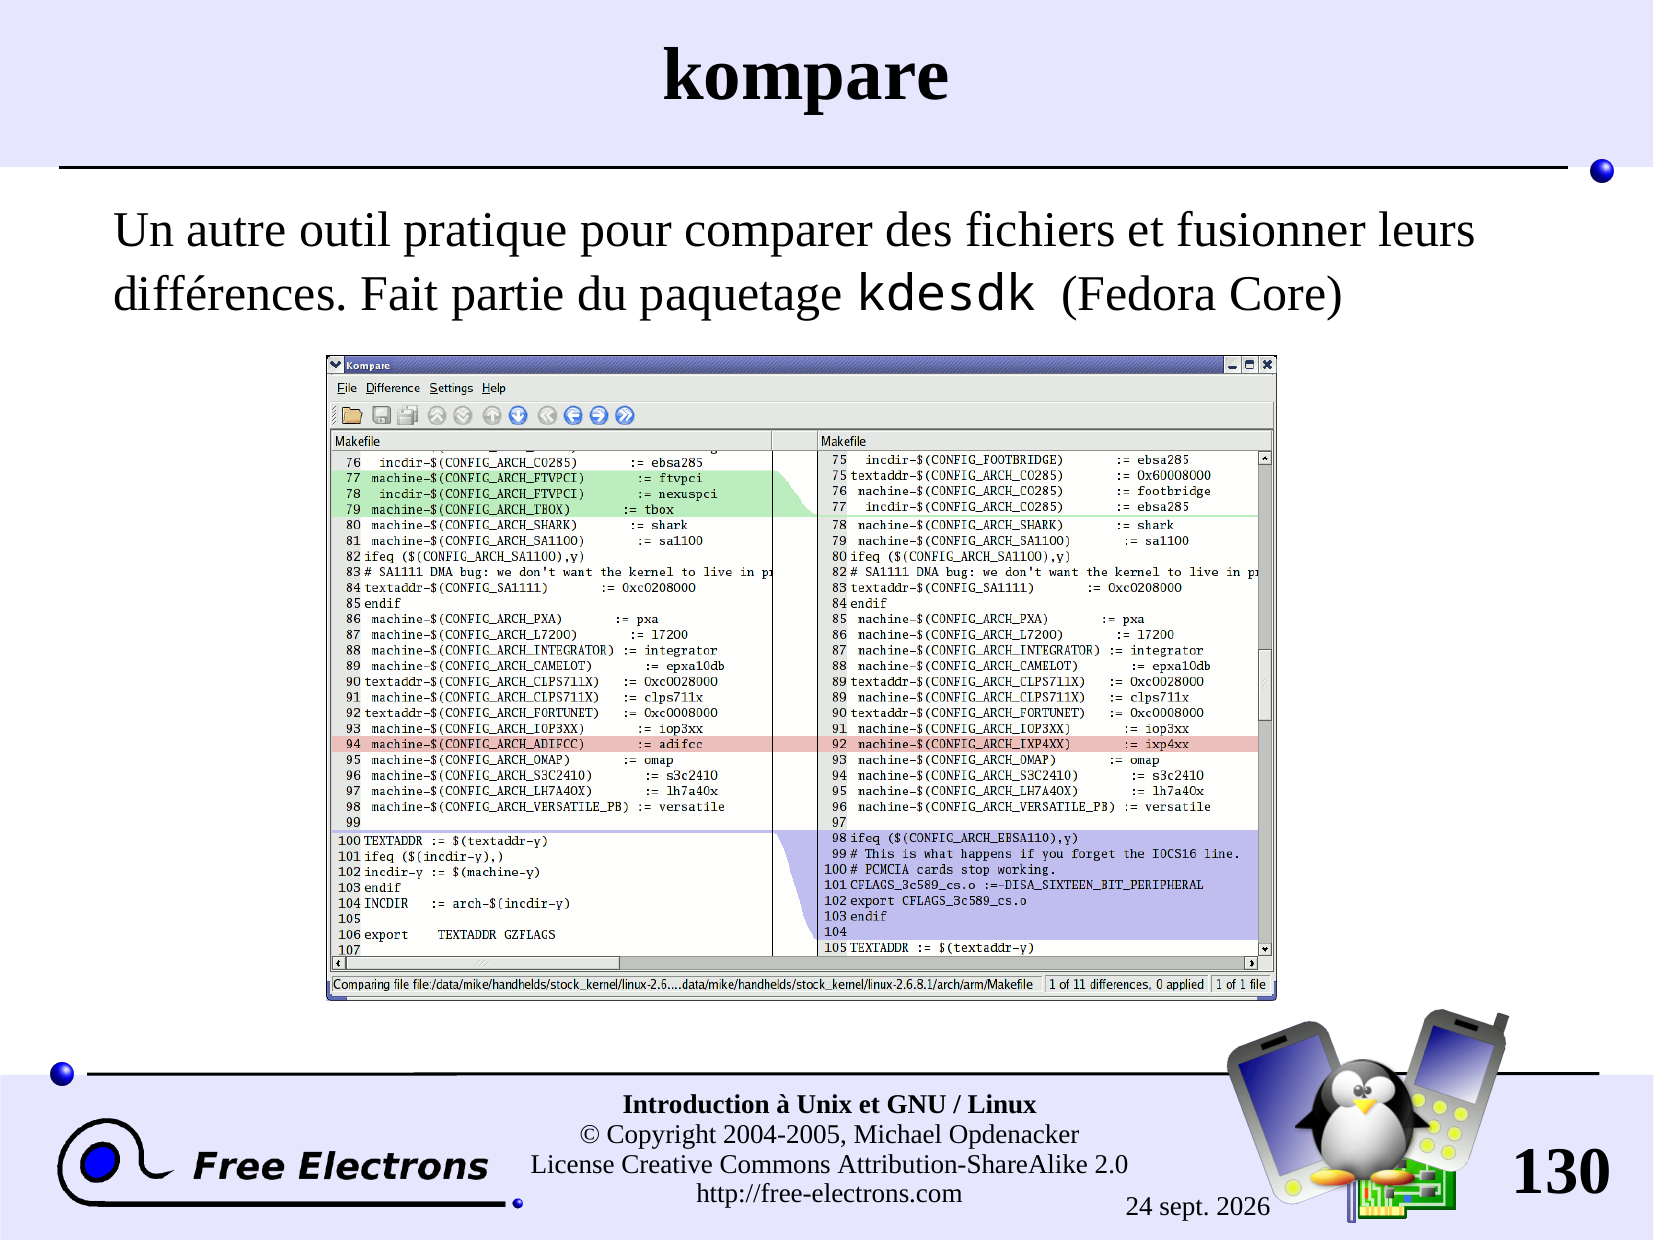

# kompare
Un autre outil pratique pour comparer des fichiers et fusionner leurs différences. Fait partie du paquetage kdesdk (Fedora Core)